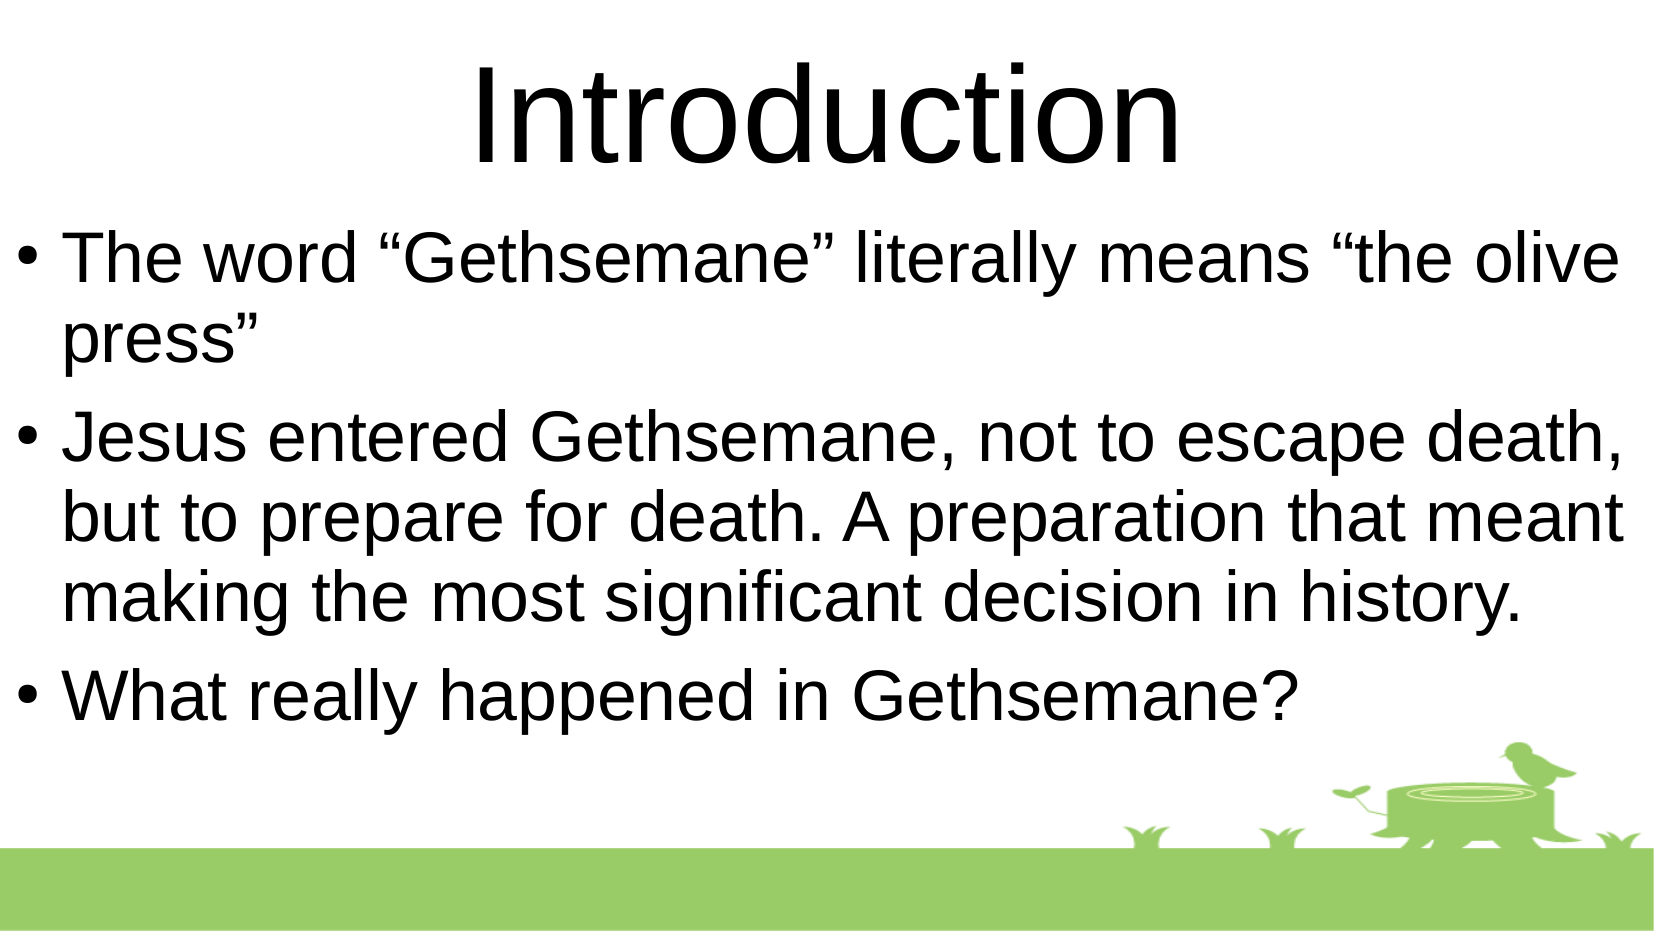

# Introduction
The word “Gethsemane” literally means “the olive press”
Jesus entered Gethsemane, not to escape death, but to prepare for death. A preparation that meant making the most significant decision in history.
What really happened in Gethsemane?